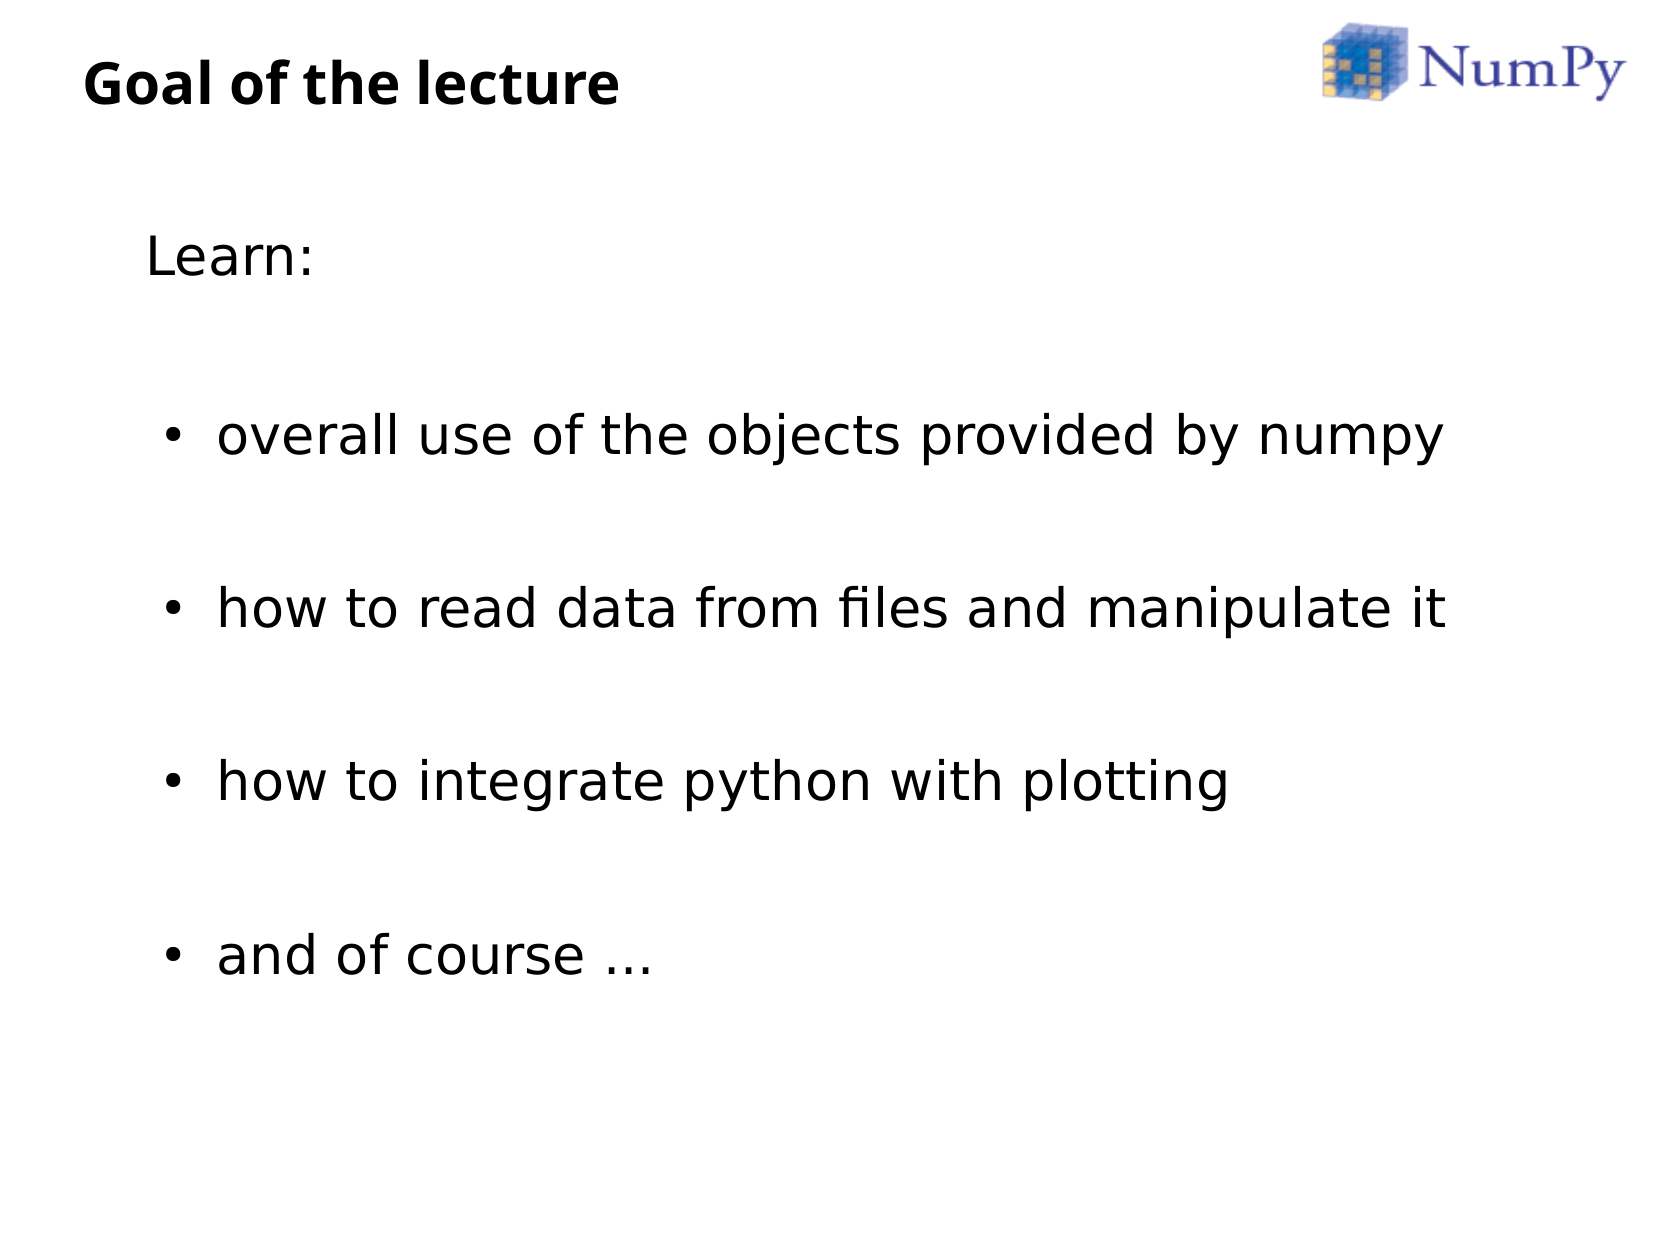

# Goal of the lecture
Learn:
overall use of the objects provided by numpy
how to read data from files and manipulate it
how to integrate python with plotting
and of course ...